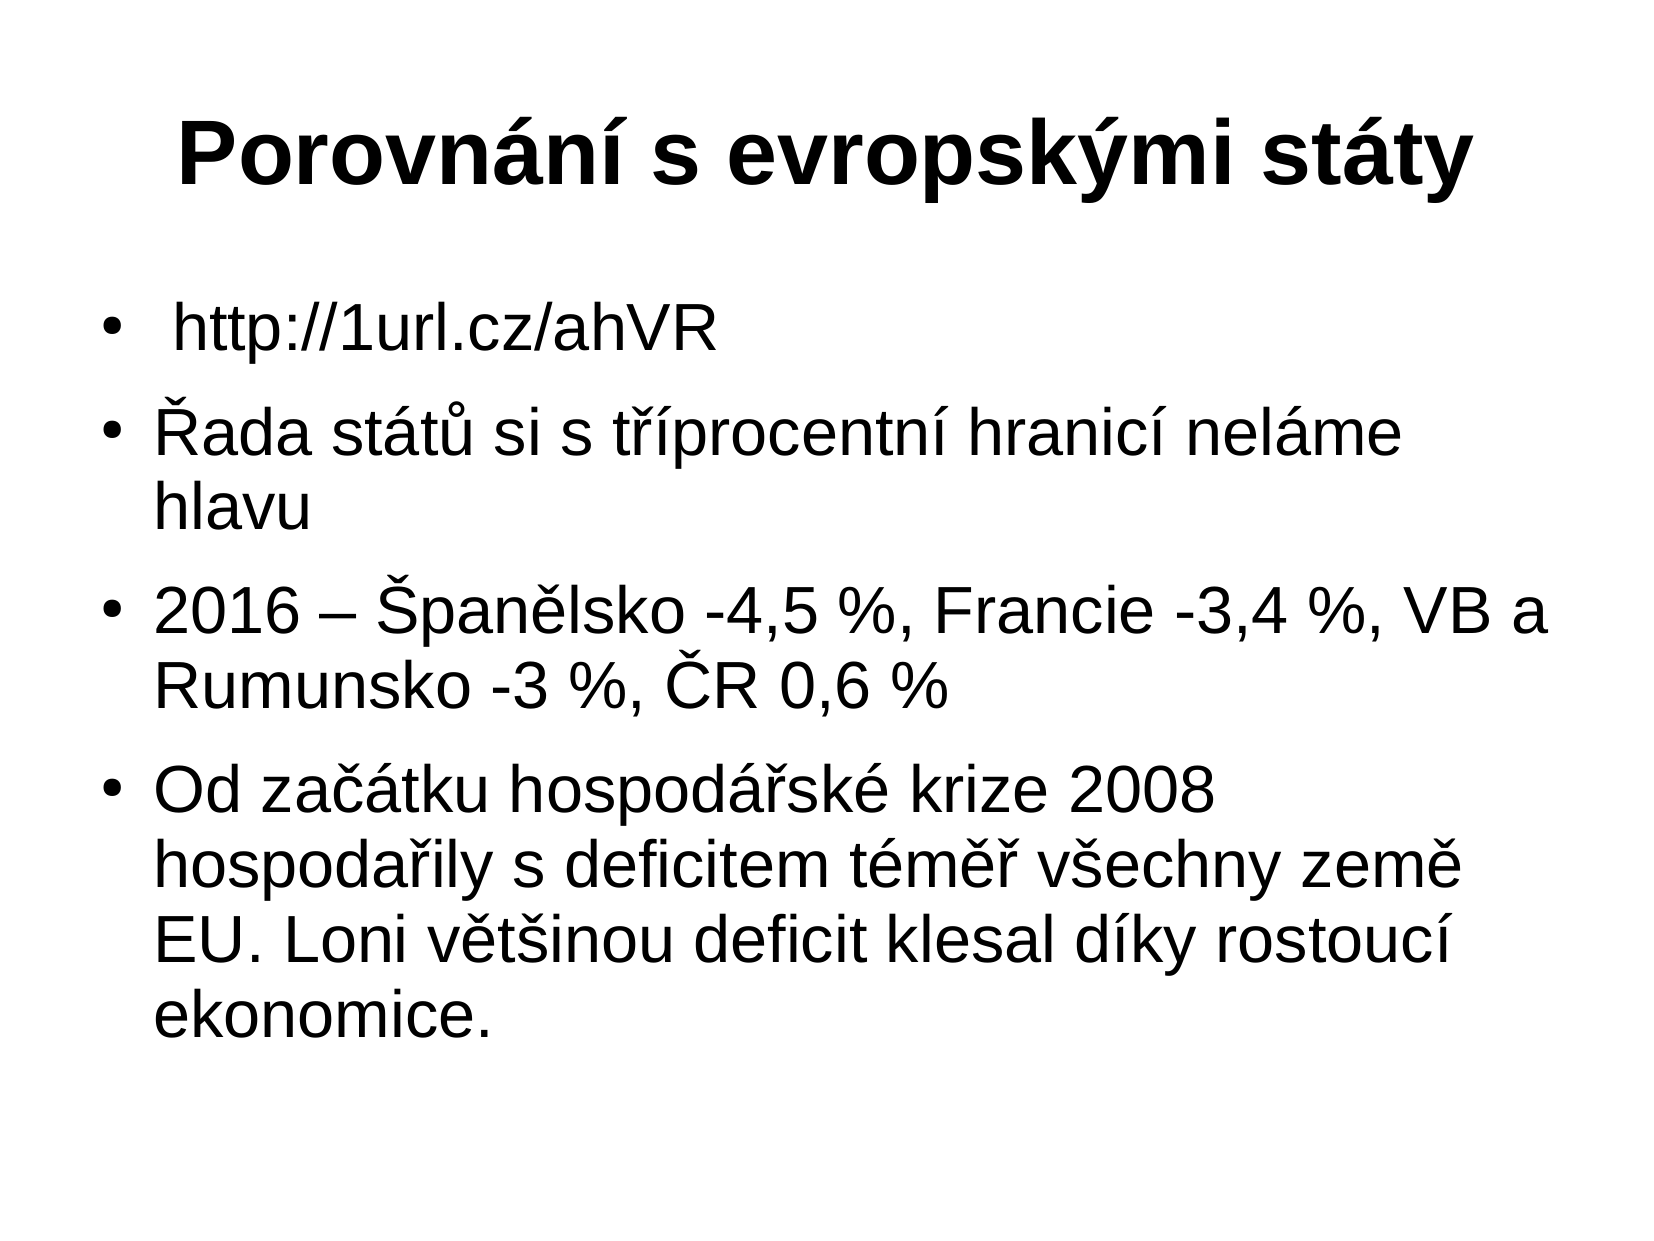

# Porovnání s evropskými státy
 http://1url.cz/ahVR
Řada států si s tříprocentní hranicí neláme hlavu
2016 – Španělsko -4,5 %, Francie -3,4 %, VB a Rumunsko -3 %, ČR 0,6 %
Od začátku hospodářské krize 2008 hospodařily s deficitem téměř všechny země EU. Loni většinou deficit klesal díky rostoucí ekonomice.